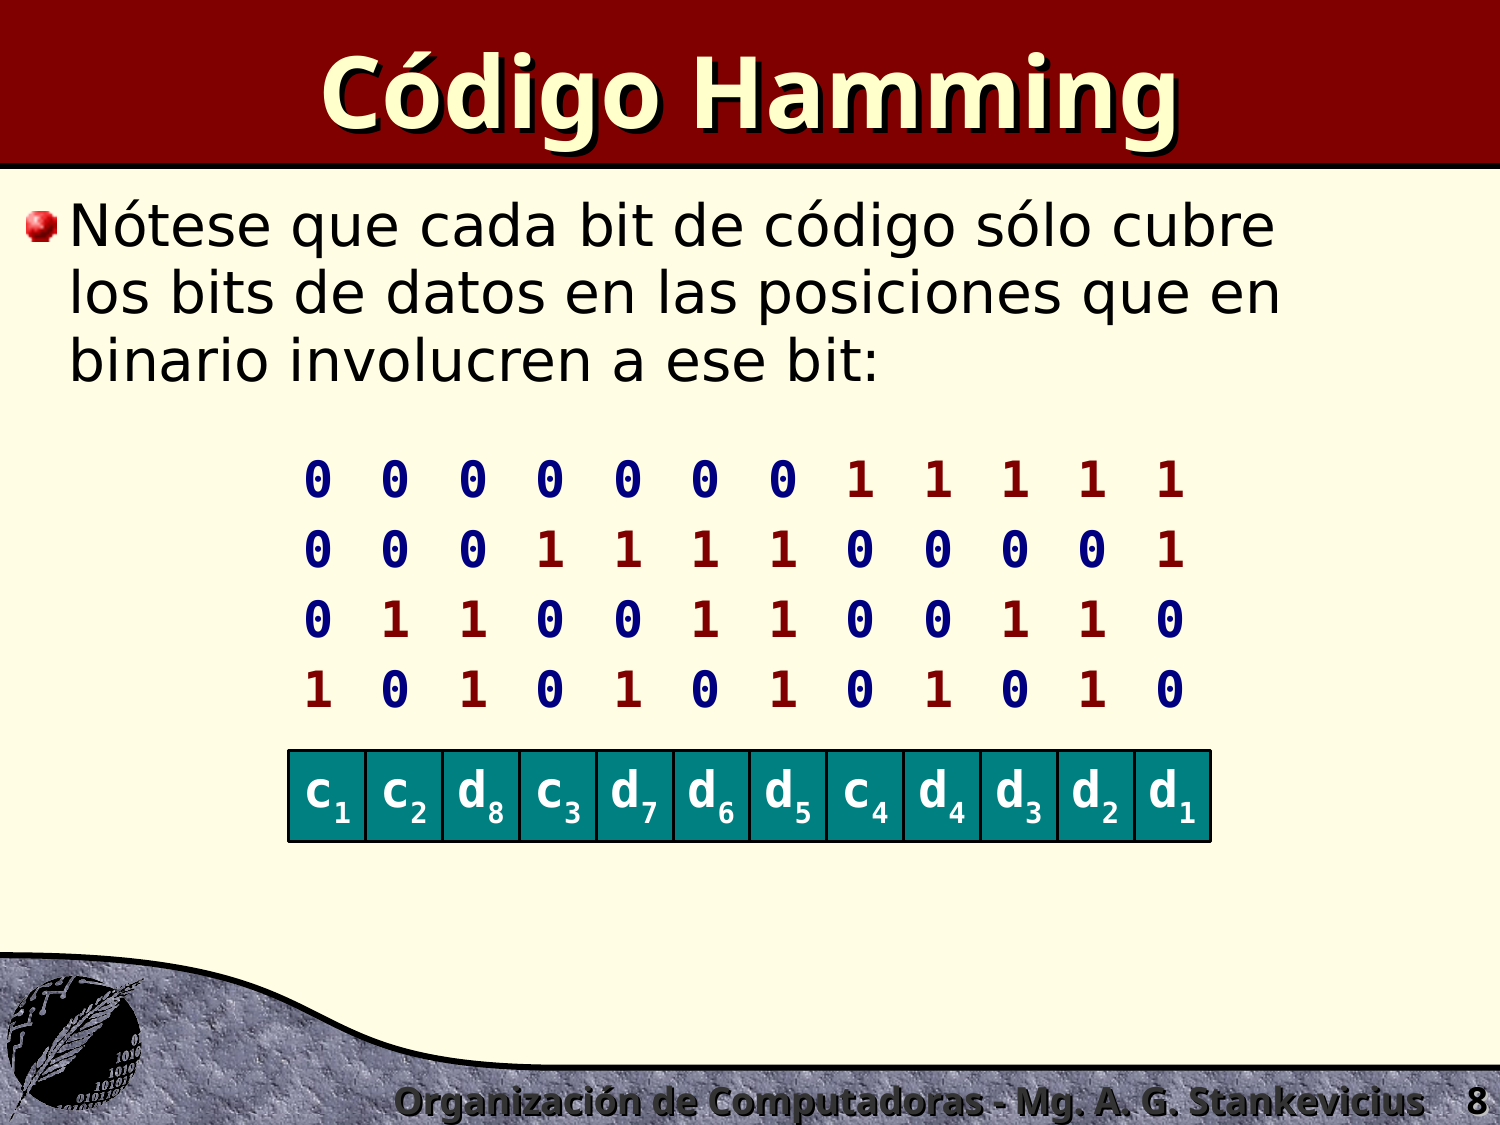

# Código Hamming
Nótese que cada bit de código sólo cubre
los bits de datos en las posiciones que en binario involucren a ese bit:
0 0 0 0 0 0 0 1 1 1 1 1
0 0 0 1 1 1 1 0 0 0 0 1
0 1 1 0 0 1 1 0 0 1 1 0
1 0 1 0 1 0 1 0 1 0 1 0
c1
c2
d8
c3
d7
d6
d5
c4
d4
d3
d2
d1
8